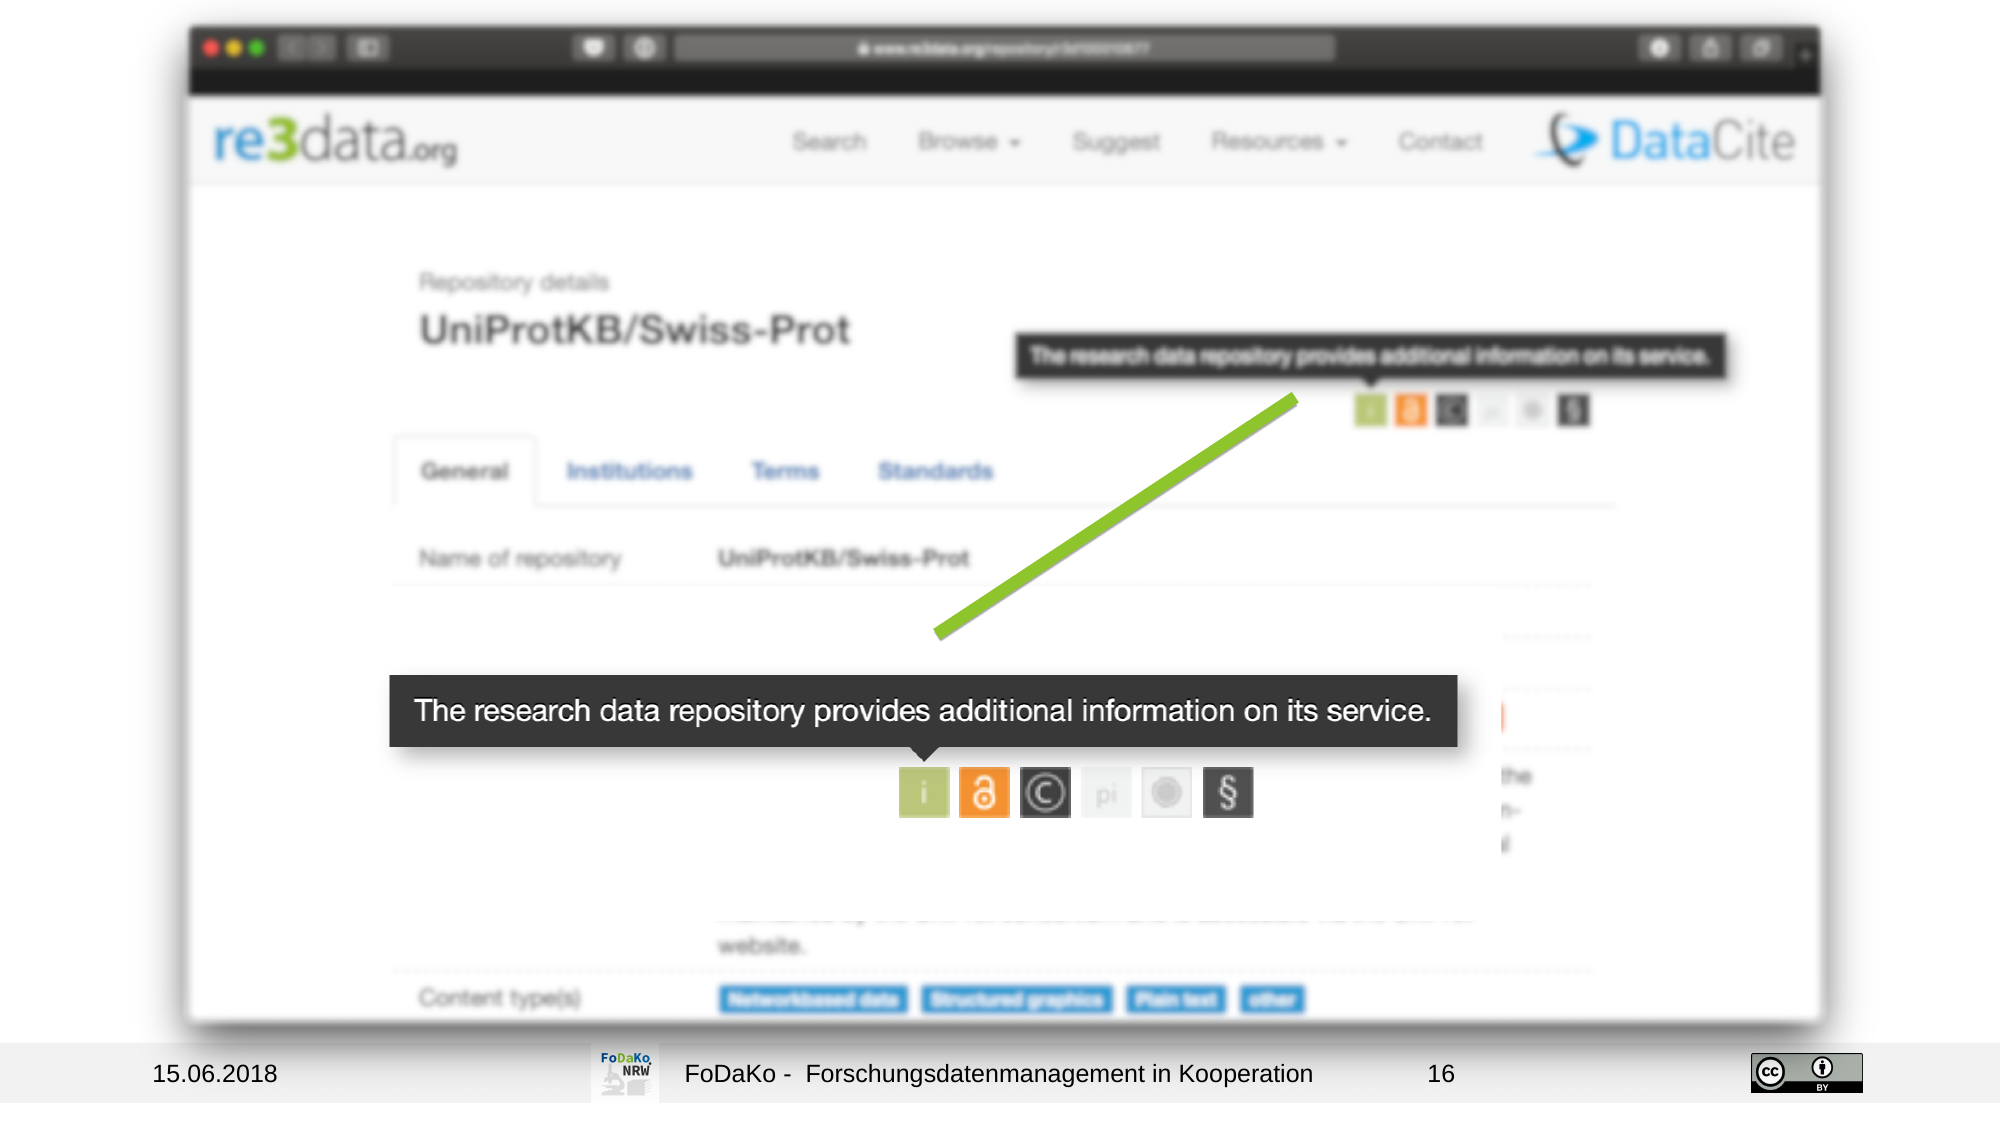

#
15.06.2018
FoDaKo -  Forschungsdatenmanagement in Kooperation
16